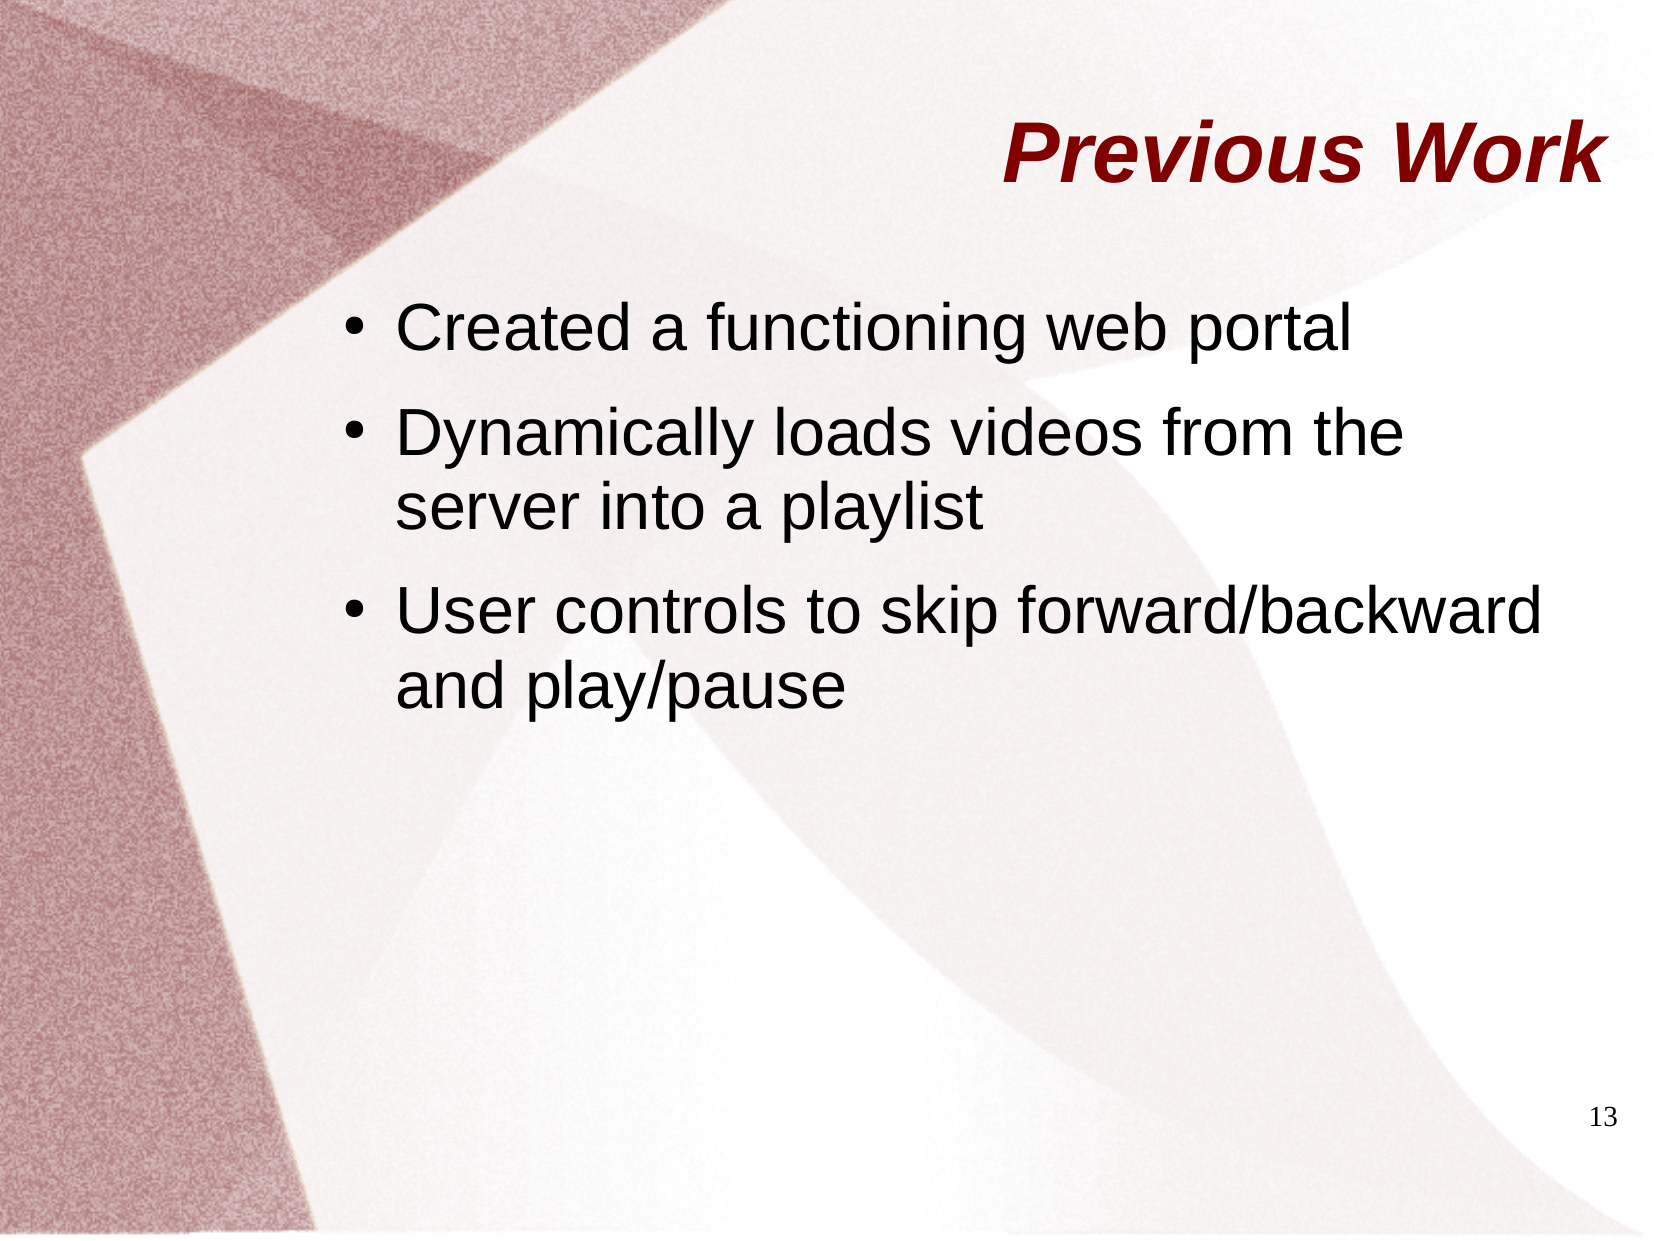

# Previous Work
Created a functioning web portal
Dynamically loads videos from the server into a playlist
User controls to skip forward/backward and play/pause
13